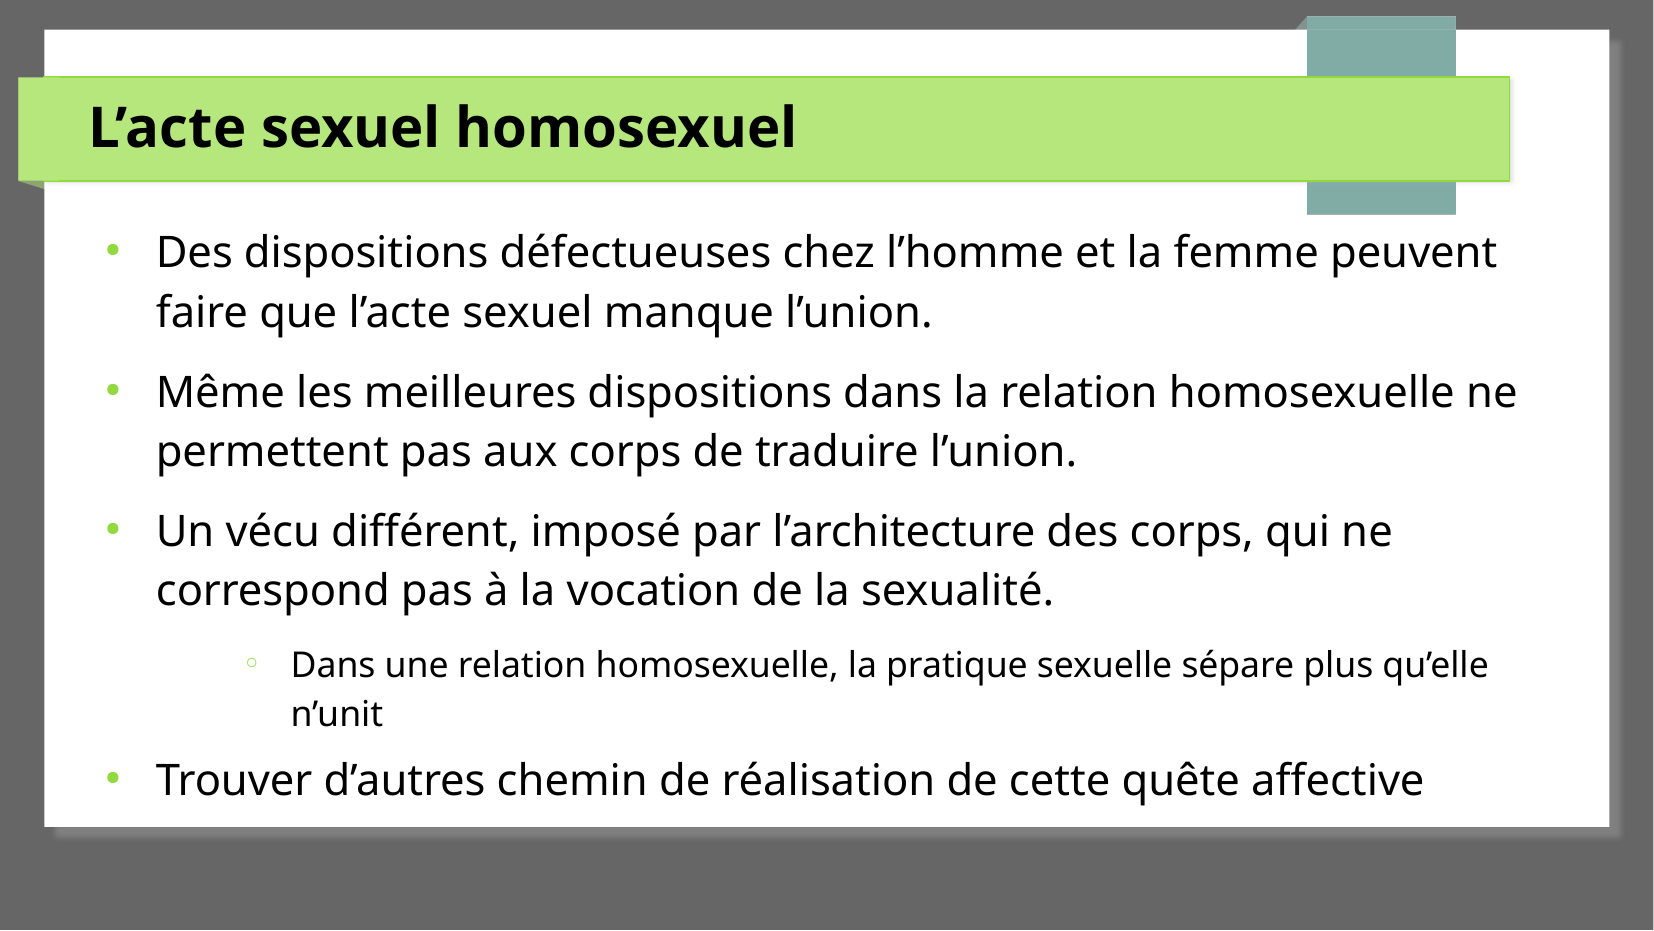

# L’acte sexuel homosexuel
Des dispositions défectueuses chez l’homme et la femme peuvent faire que l’acte sexuel manque l’union.
Même les meilleures dispositions dans la relation homosexuelle ne permettent pas aux corps de traduire l’union.
Un vécu différent, imposé par l’architecture des corps, qui ne correspond pas à la vocation de la sexualité.
Dans une relation homosexuelle, la pratique sexuelle sépare plus qu’elle n’unit
Trouver d’autres chemin de réalisation de cette quête affective